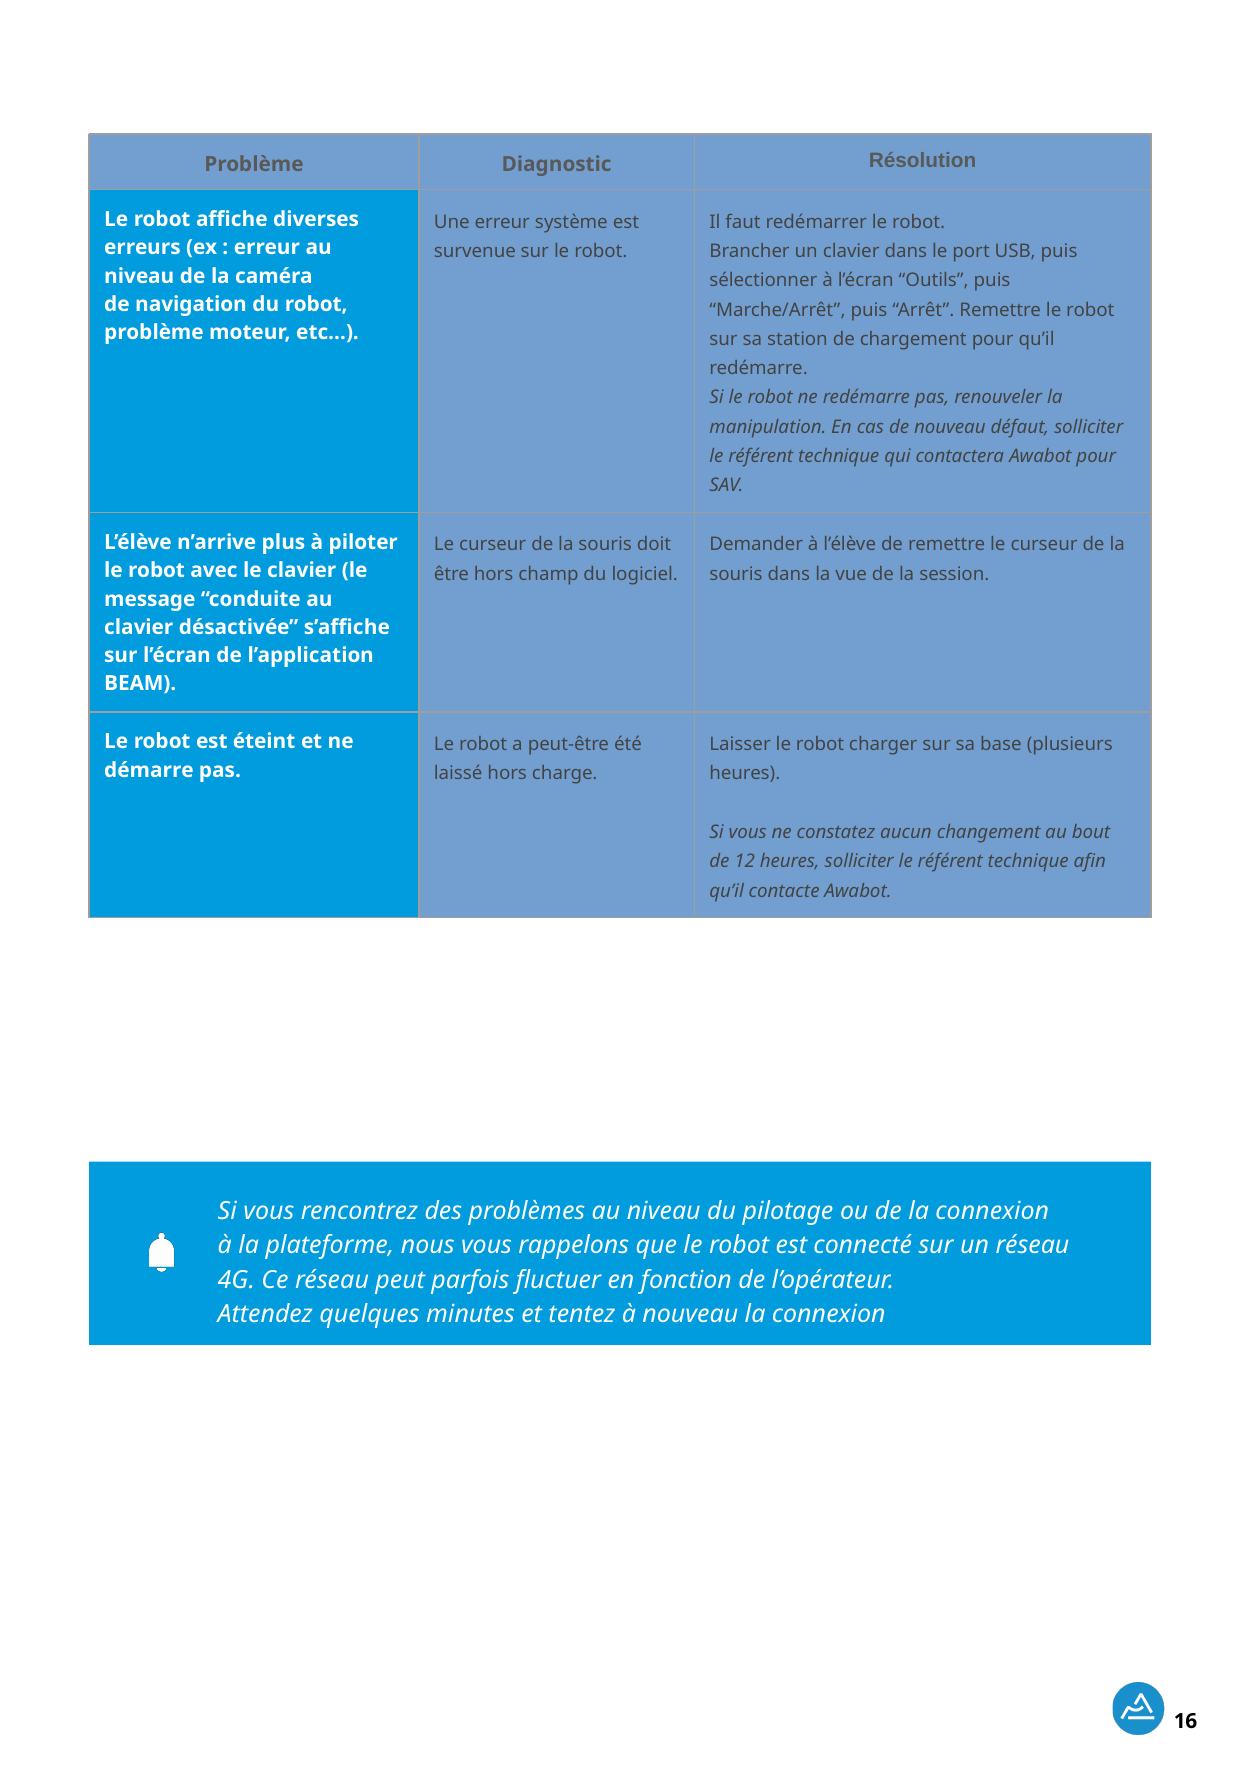

| Problème | Diagnostic | Résolution |
| --- | --- | --- |
| Le robot affiche diverses erreurs (ex : erreur au niveau de la caméra de navigation du robot, problème moteur, etc…). | Une erreur système est survenue sur le robot. | Il faut redémarrer le robot. Brancher un clavier dans le port USB, puis sélectionner à l’écran “Outils”, puis “Marche/Arrêt”, puis “Arrêt”. Remettre le robot sur sa station de chargement pour qu’il redémarre. Si le robot ne redémarre pas, renouveler la manipulation. En cas de nouveau défaut, solliciter le référent technique qui contactera Awabot pour SAV. |
| --- | --- | --- |
| L’élève n’arrive plus à piloter le robot avec le clavier (le message “conduite au clavier désactivée” s’affiche sur l’écran de l’application BEAM). | Le curseur de la souris doit être hors champ du logiciel. | Demander à l’élève de remettre le curseur de la souris dans la vue de la session. |
| Le robot est éteint et ne démarre pas. | Le robot a peut-être été laissé hors charge. | Laisser le robot charger sur sa base (plusieurs heures). Si vous ne constatez aucun changement au bout de 12 heures, solliciter le référent technique afin qu’il contacte Awabot. |
Si vous rencontrez des problèmes au niveau du pilotage ou de la connexion
à la plateforme, nous vous rappelons que le robot est connecté sur un réseau 4G. Ce réseau peut parfois fluctuer en fonction de l’opérateur.
Attendez quelques minutes et tentez à nouveau la connexion
16